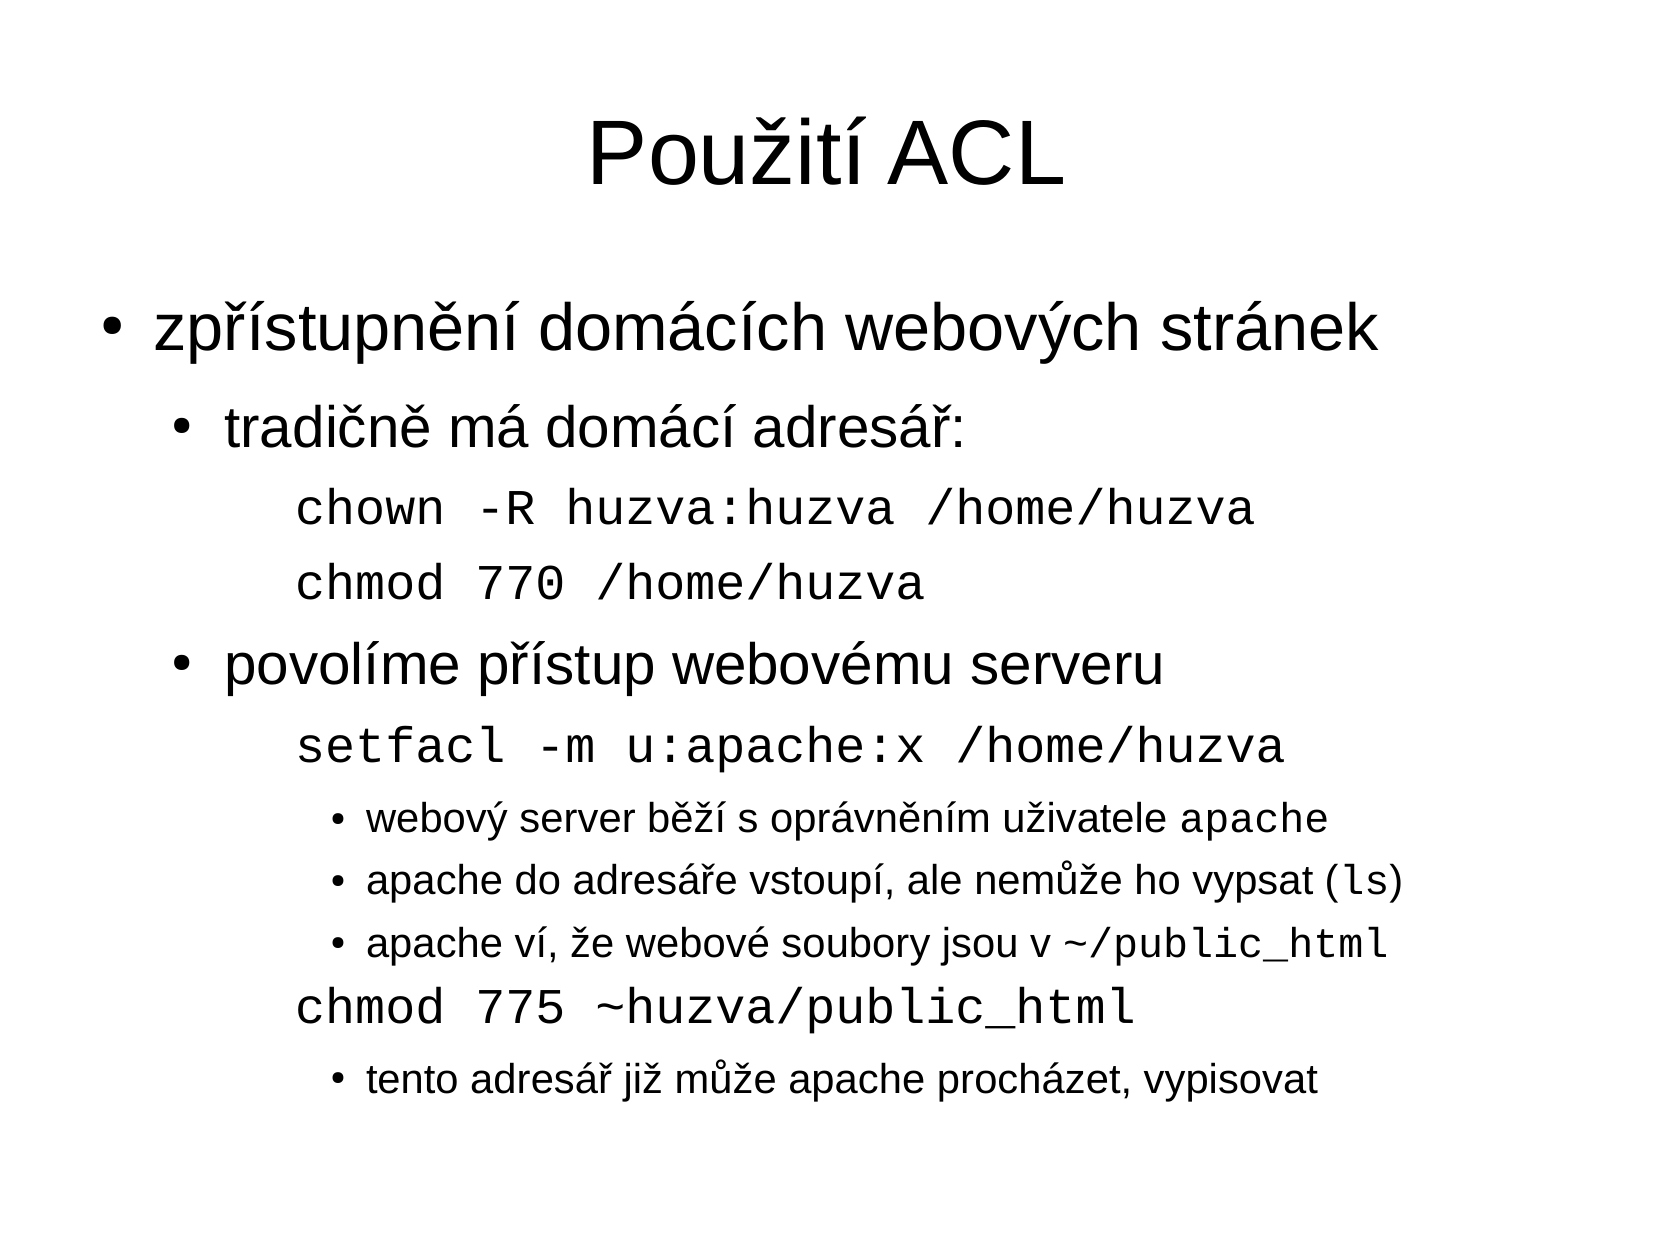

# Použití ACL
zpřístupnění domácích webových stránek
tradičně má domácí adresář:
chown -R huzva:huzva /home/huzva
chmod 770 /home/huzva
povolíme přístup webovému serveru
setfacl -m u:apache:x /home/huzva
webový server běží s oprávněním uživatele apache
apache do adresáře vstoupí, ale nemůže ho vypsat (ls)
apache ví, že webové soubory jsou v ~/public_html
chmod 775 ~huzva/public_html
tento adresář již může apache procházet, vypisovat